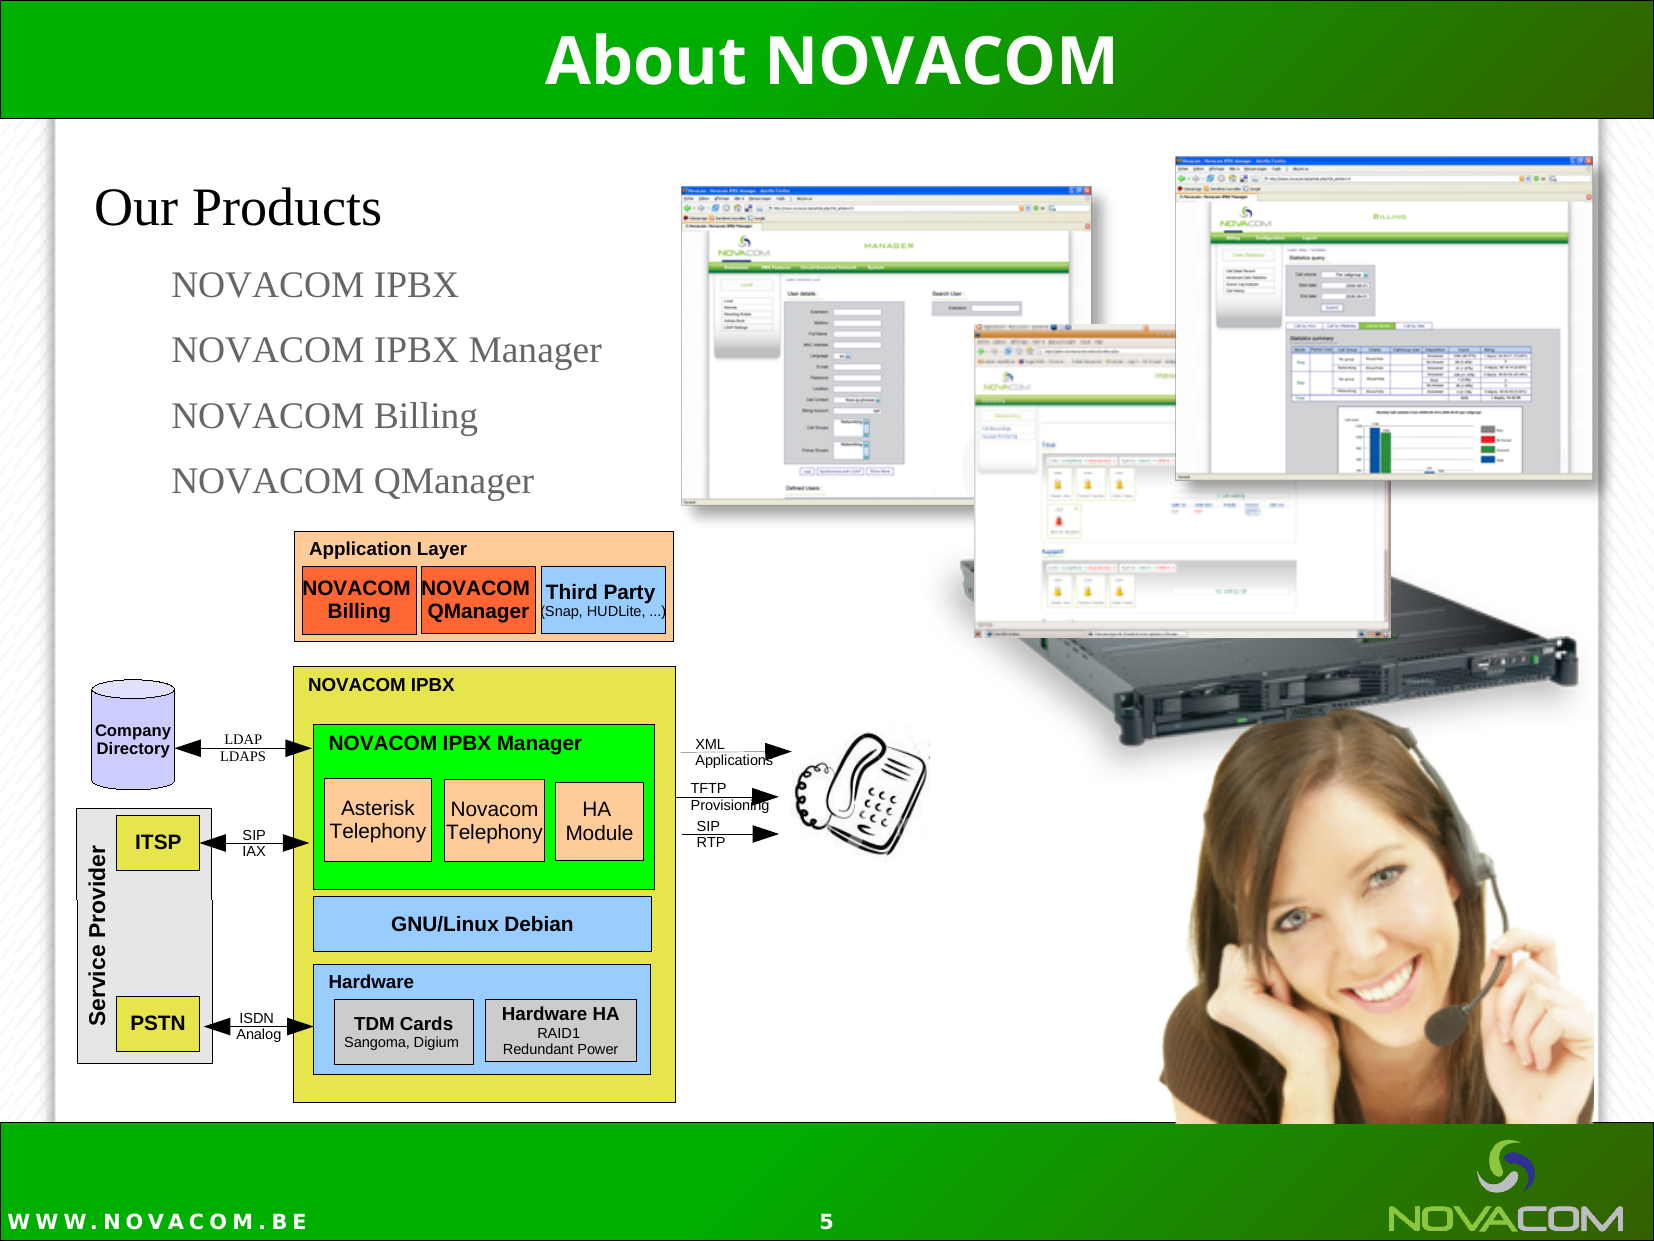

# About NOVACOM
Our Products
NOVACOM IPBX
NOVACOM IPBX Manager
NOVACOM Billing
NOVACOM QManager
Application Layer
NOVACOM
Billing
NOVACOM
QManager
Third Party
(Snap, HUDLite, ...)
NOVACOM IPBX
Company
Directory
NOVACOM IPBX Manager
LDAP
LDAPS
XML
Applications
Asterisk
Telephony
Novacom
Telephony
HA
Module
TFTP
Provisioning
ITSP
SIP
RTP
SIP
IAX
Service Provider
GNU/Linux Debian
Hardware
PSTN
TDM Cards
Sangoma, Digium
Hardware HA
RAID1
Redundant Power
ISDN
Analog